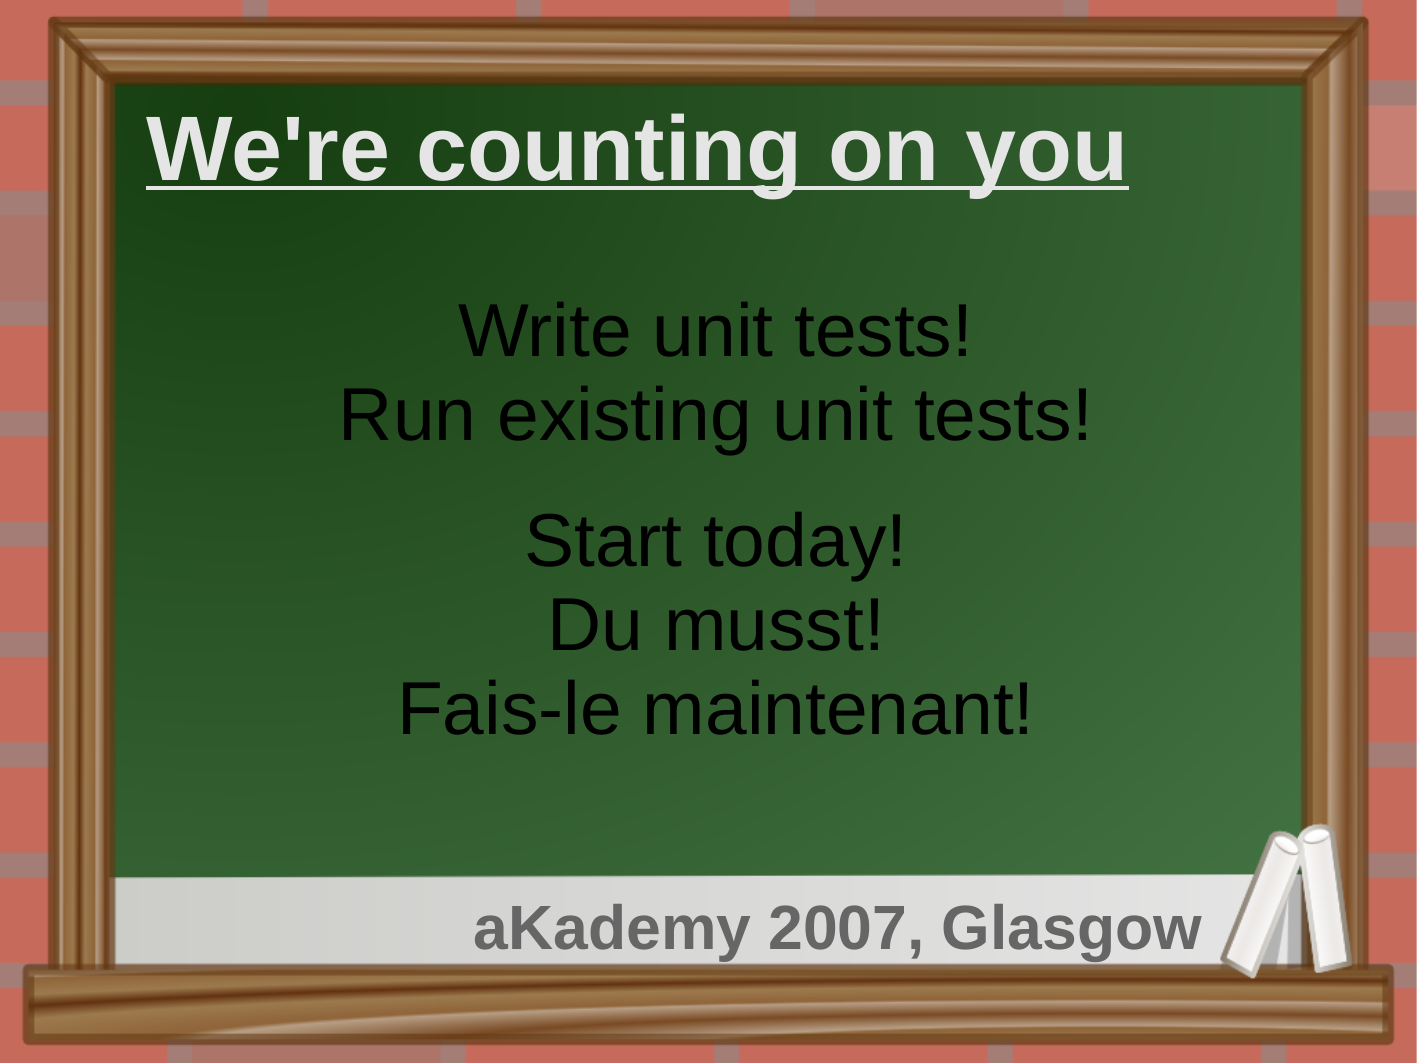

We're counting on you
Write unit tests!
Run existing unit tests!
Start today!
Du musst!
Fais-le maintenant!